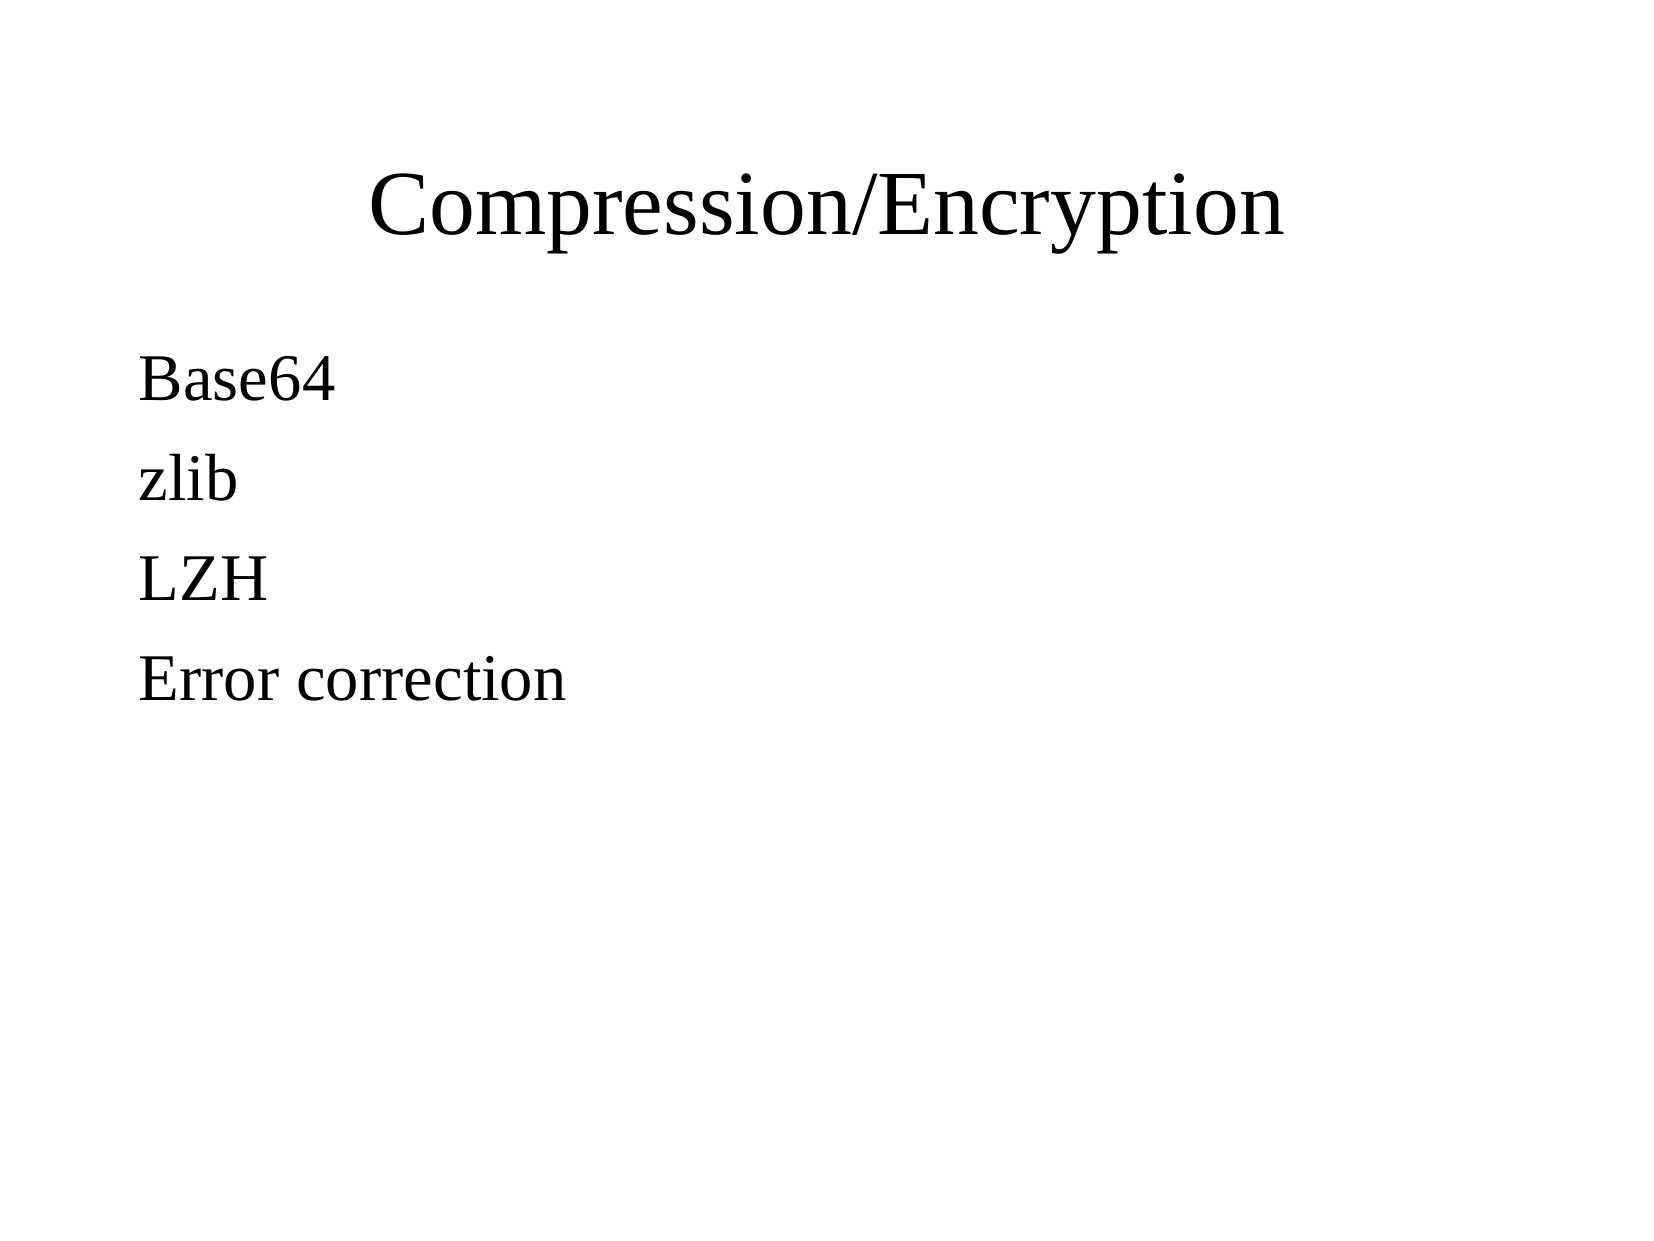

# Compression/Encryption
Base64
zlib
LZH
Error correction